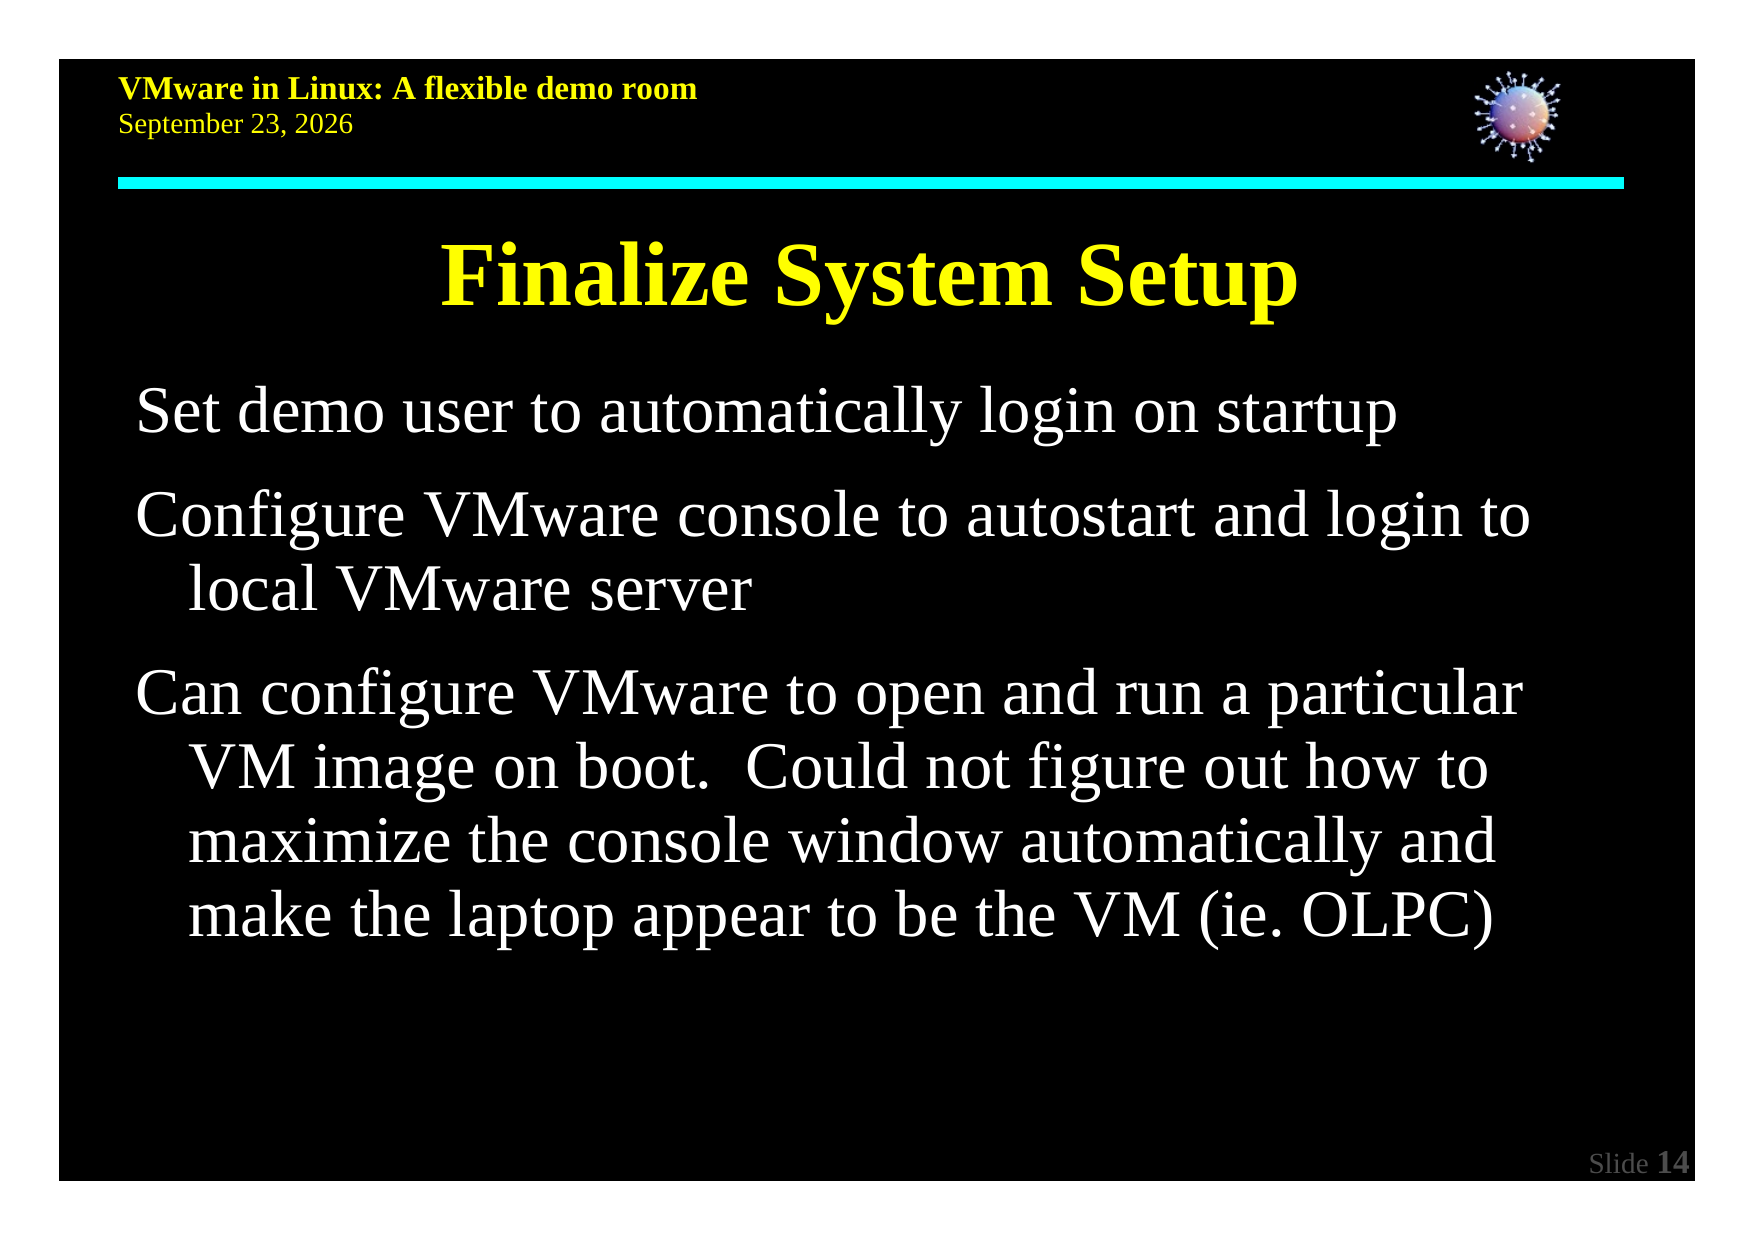

# Finalize System Setup
Set demo user to automatically login on startup
Configure VMware console to autostart and login to local VMware server
Can configure VMware to open and run a particular VM image on boot. Could not figure out how to maximize the console window automatically and make the laptop appear to be the VM (ie. OLPC)